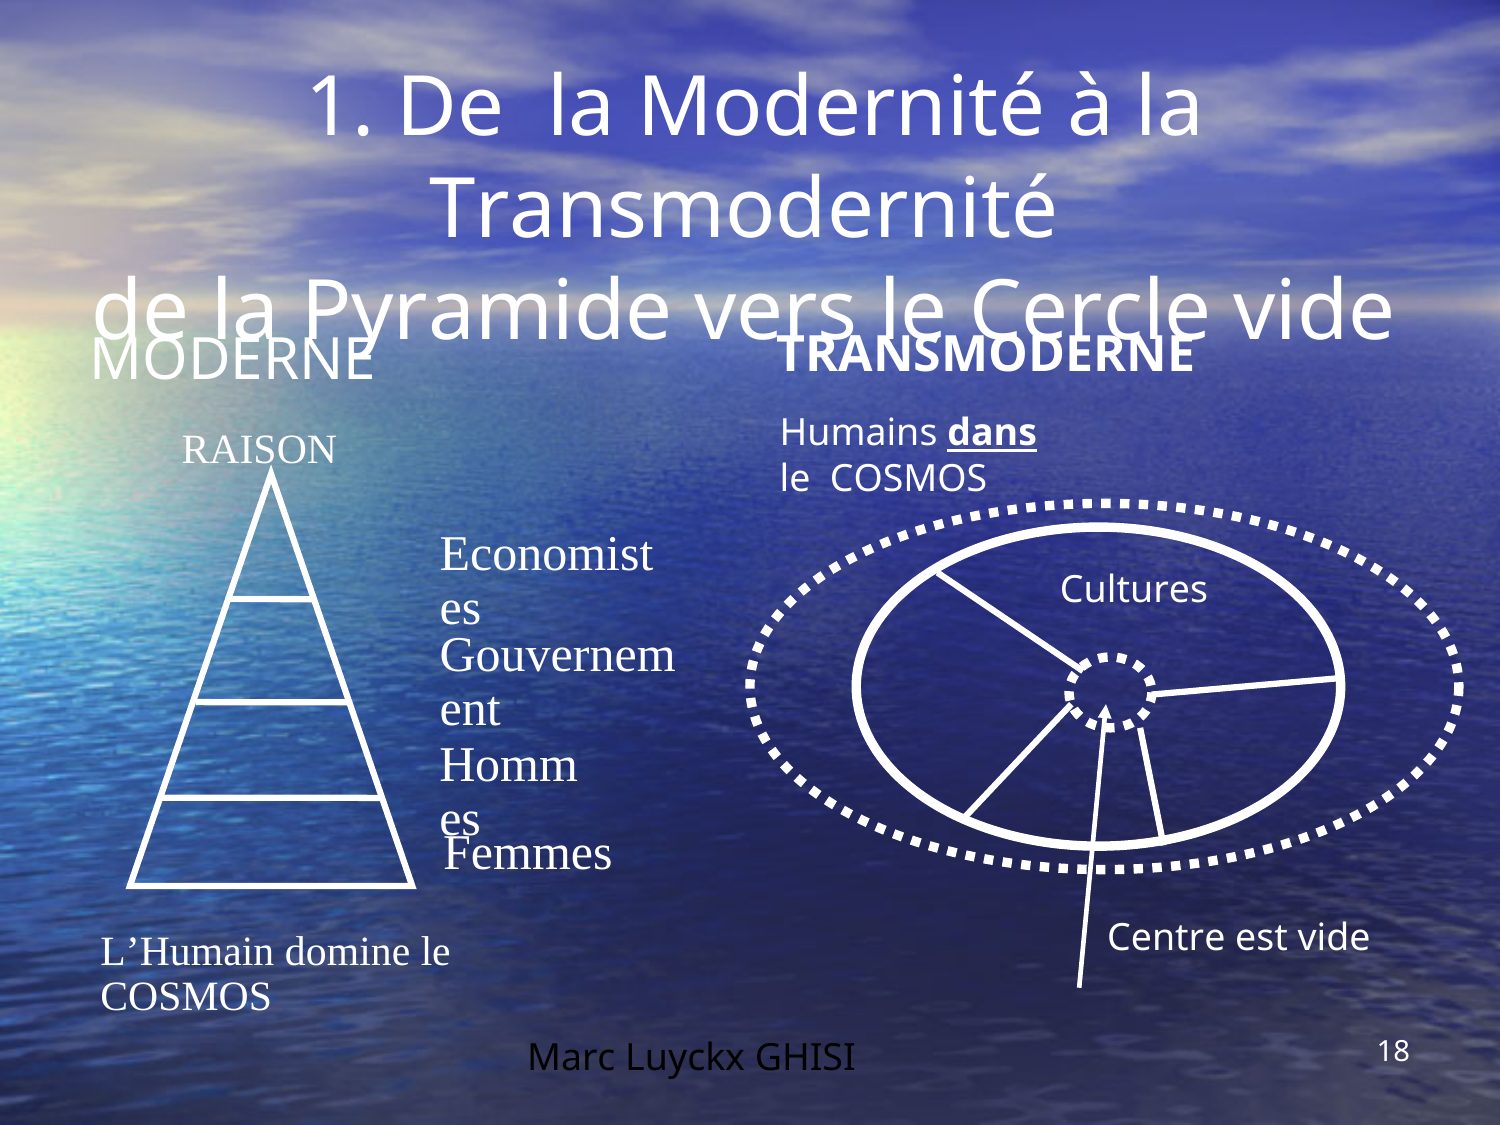

1. De la Modernité à la Transmodernité
de la Pyramide vers le Cercle vide
MODERNE
TRANSMODERNE
Humains dans le COSMOS
RAISON
Economistes
Gouvernement
Hommes
Femmes
L’Humain domine le COSMOS
Cultures
Centre est vide
Marc Luyckx GHISI